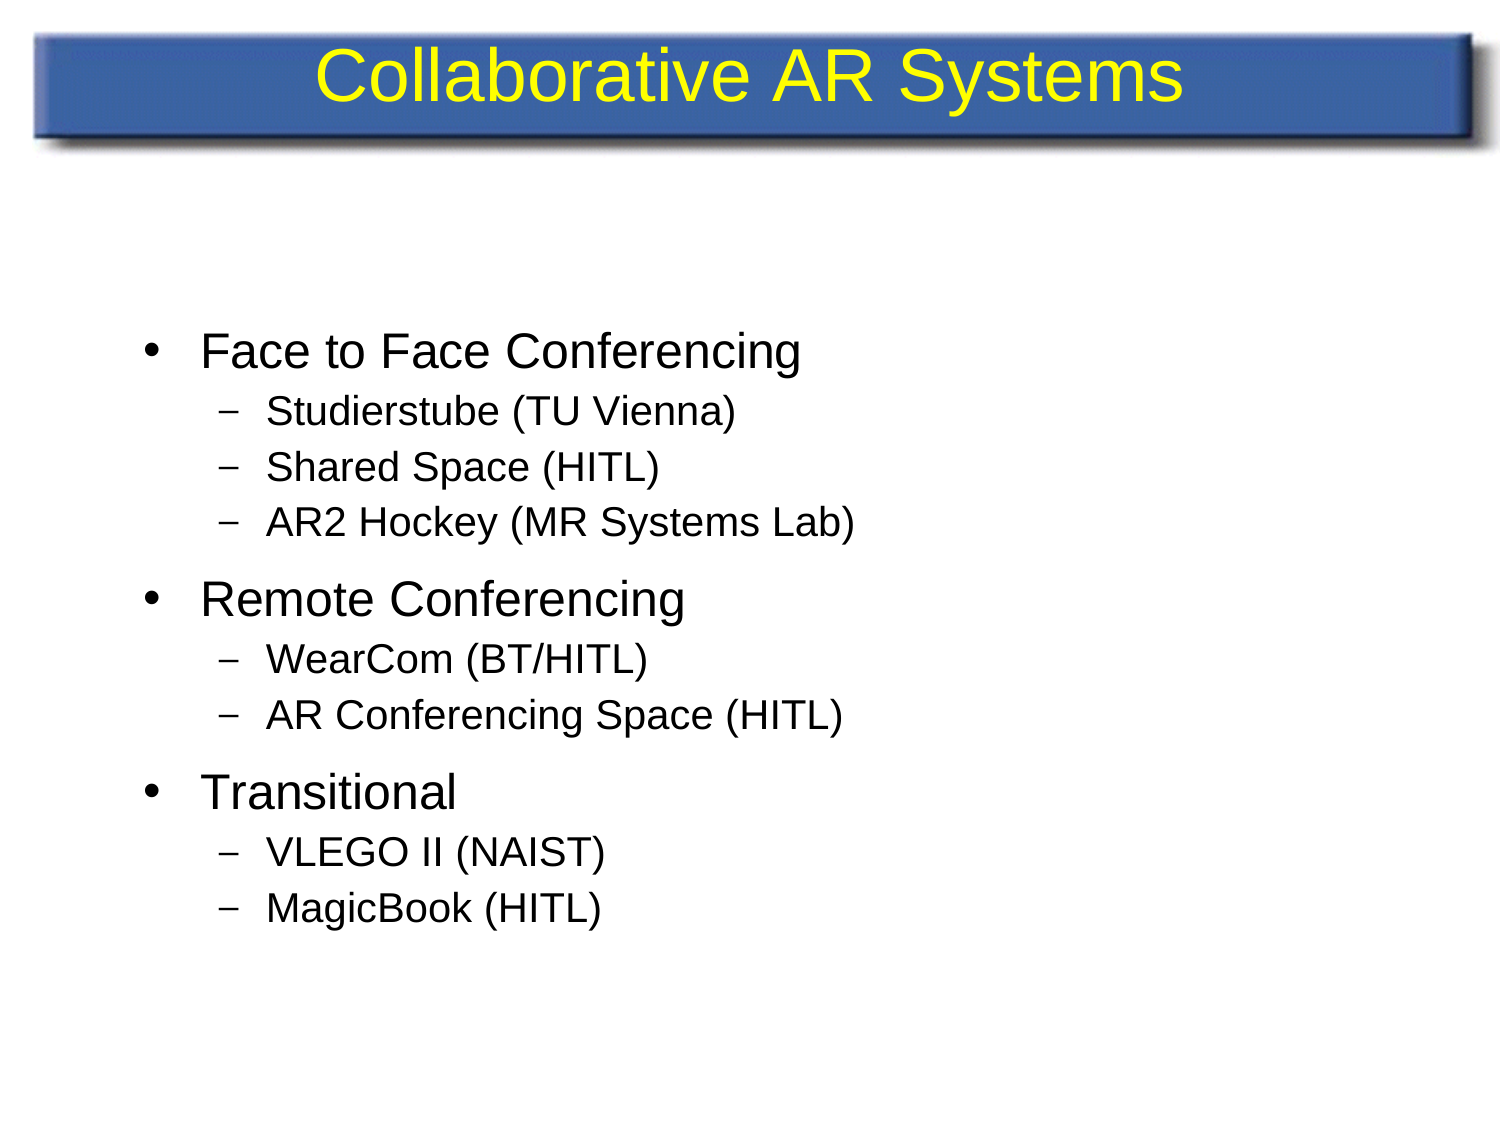

# Collaborative AR Systems
Face to Face Conferencing
Studierstube (TU Vienna)
Shared Space (HITL)
AR2 Hockey (MR Systems Lab)
Remote Conferencing
WearCom (BT/HITL)
AR Conferencing Space (HITL)
Transitional
VLEGO II (NAIST)
MagicBook (HITL)